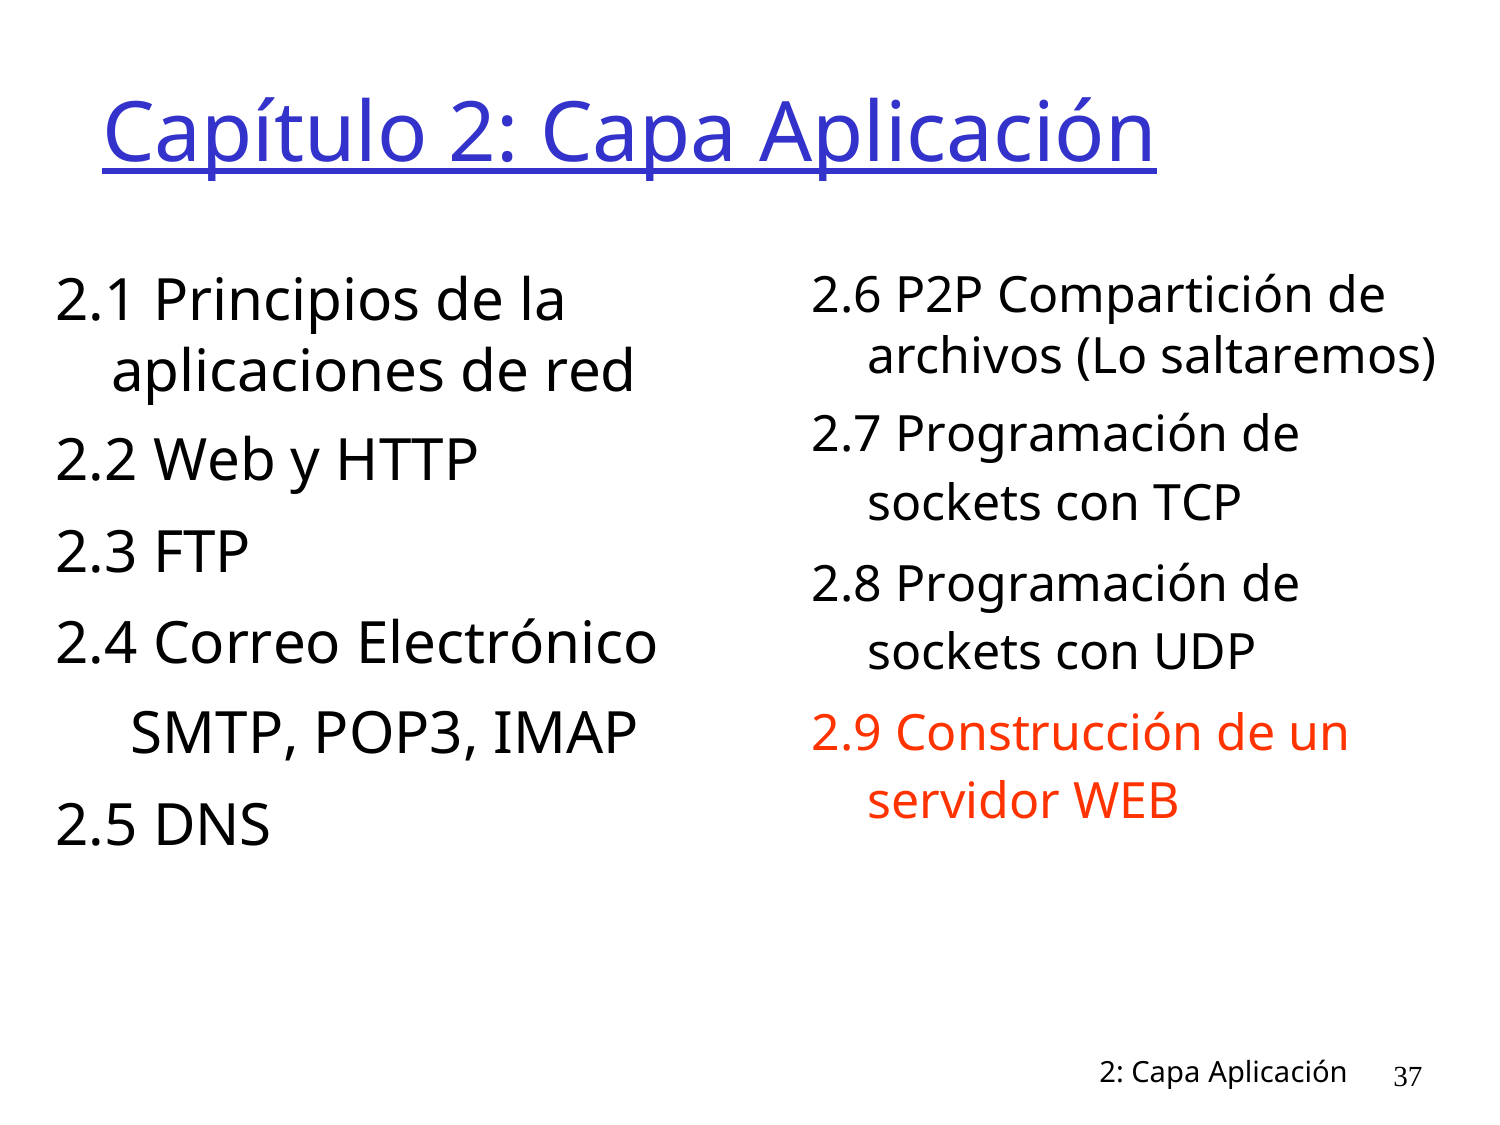

# Capítulo 2: Capa Aplicación
2.1 Principios de la aplicaciones de red
2.2 Web y HTTP
2.3 FTP
2.4 Correo Electrónico
SMTP, POP3, IMAP
2.5 DNS
2.6 P2P Compartición de archivos (Lo saltaremos)‏
2.7 Programación de sockets con TCP
2.8 Programación de sockets con UDP
2.9 Construcción de un servidor WEB